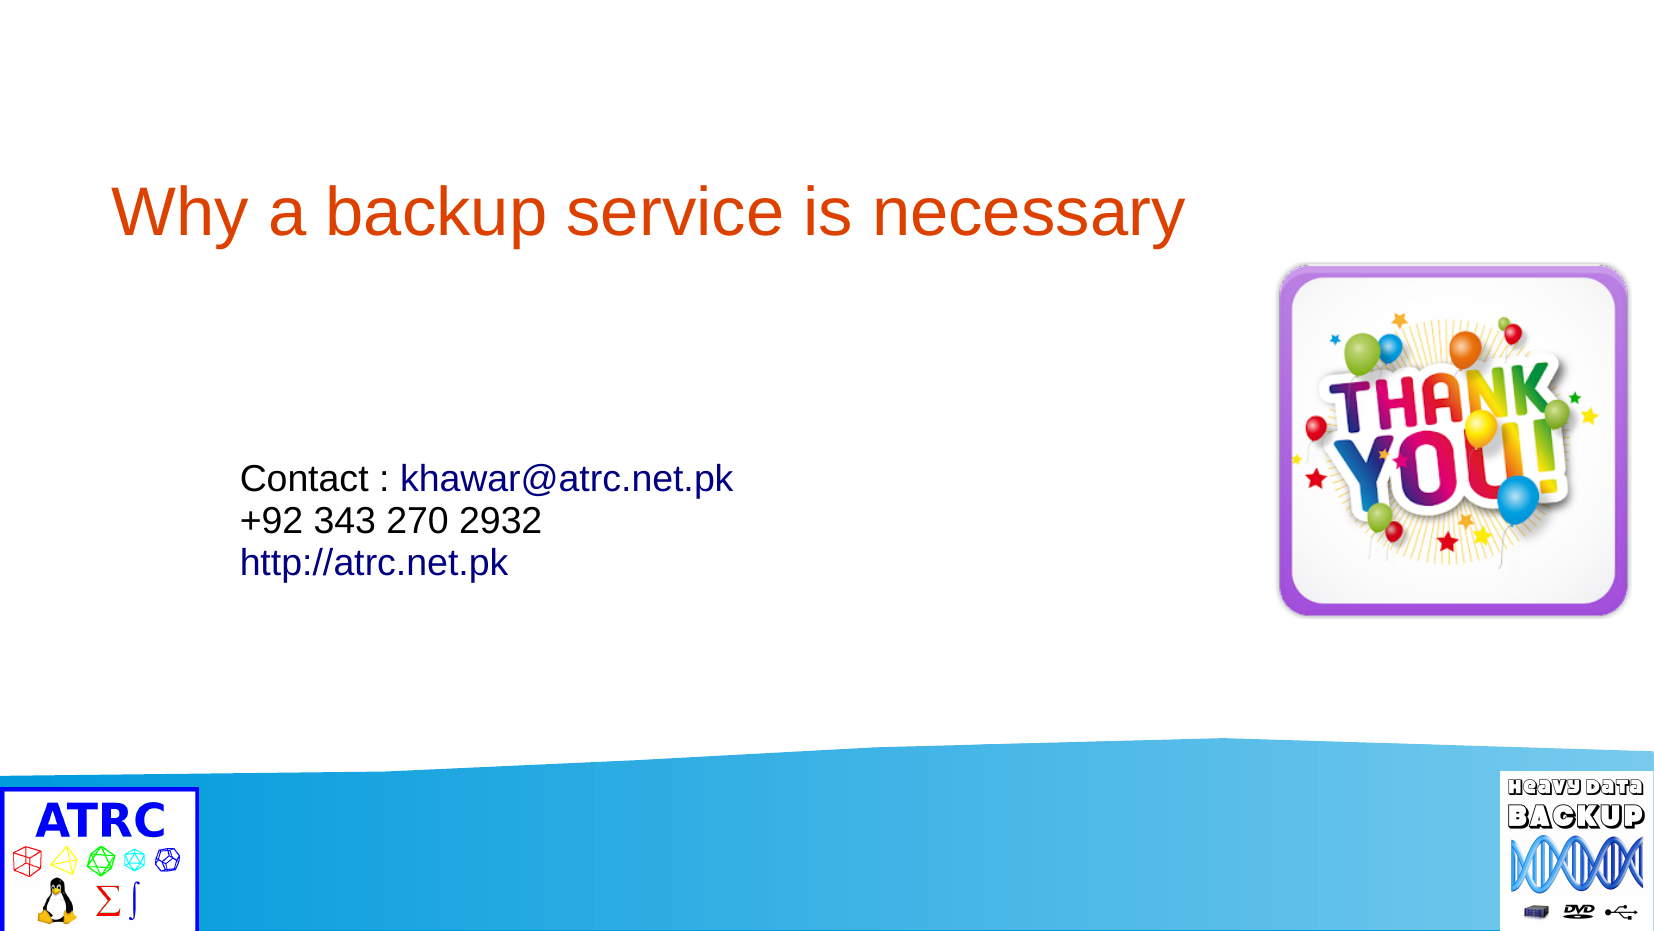

# Why a backup service is necessary
Contact : khawar@atrc.net.pk
+92 343 270 2932
http://atrc.net.pk